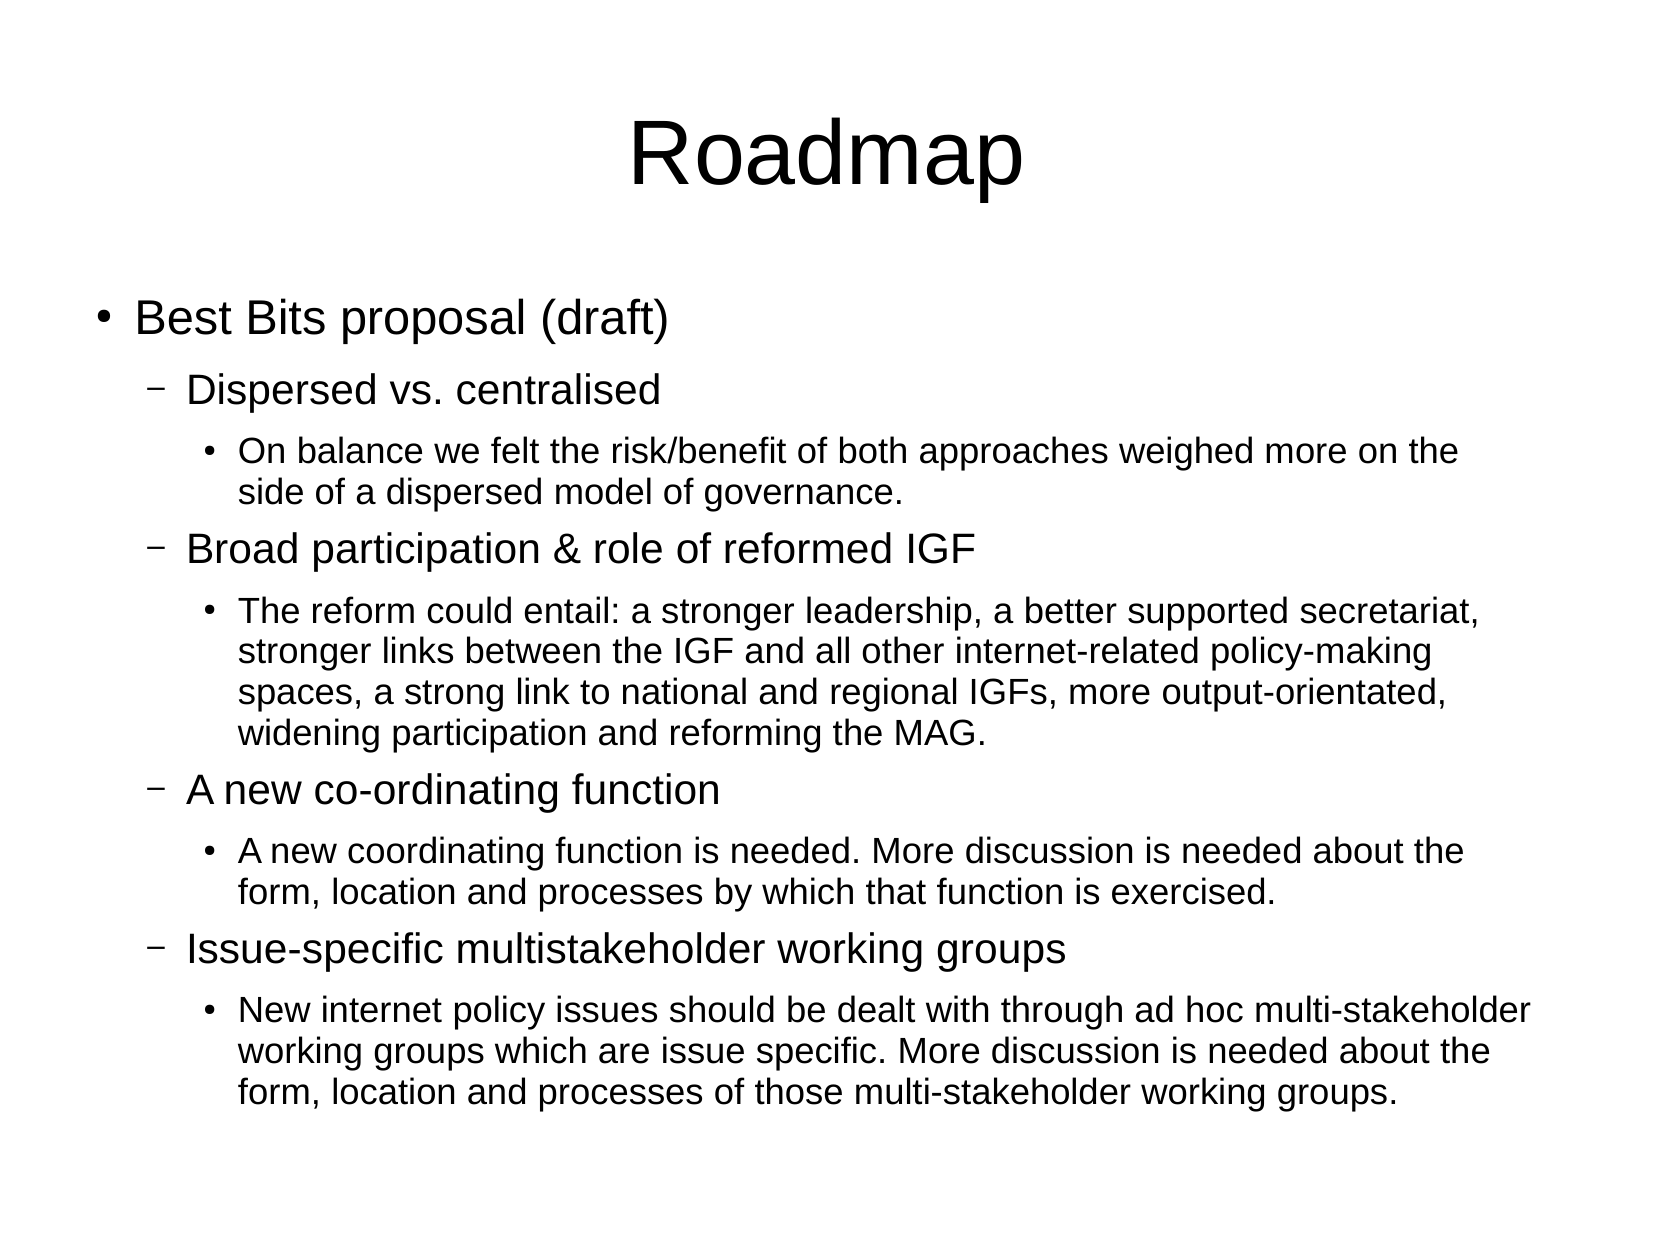

# Roadmap
Best Bits proposal (draft)
Dispersed vs. centralised
On balance we felt the risk/benefit of both approaches weighed more on the side of a dispersed model of governance.
Broad participation & role of reformed IGF
The reform could entail: a stronger leadership, a better supported secretariat, stronger links between the IGF and all other internet-related policy-making spaces, a strong link to national and regional IGFs, more output-orientated, widening participation and reforming the MAG.
A new co-ordinating function
A new coordinating function is needed. More discussion is needed about the form, location and processes by which that function is exercised.
Issue-specific multistakeholder working groups
New internet policy issues should be dealt with through ad hoc multi-stakeholder working groups which are issue specific. More discussion is needed about the form, location and processes of those multi-stakeholder working groups.